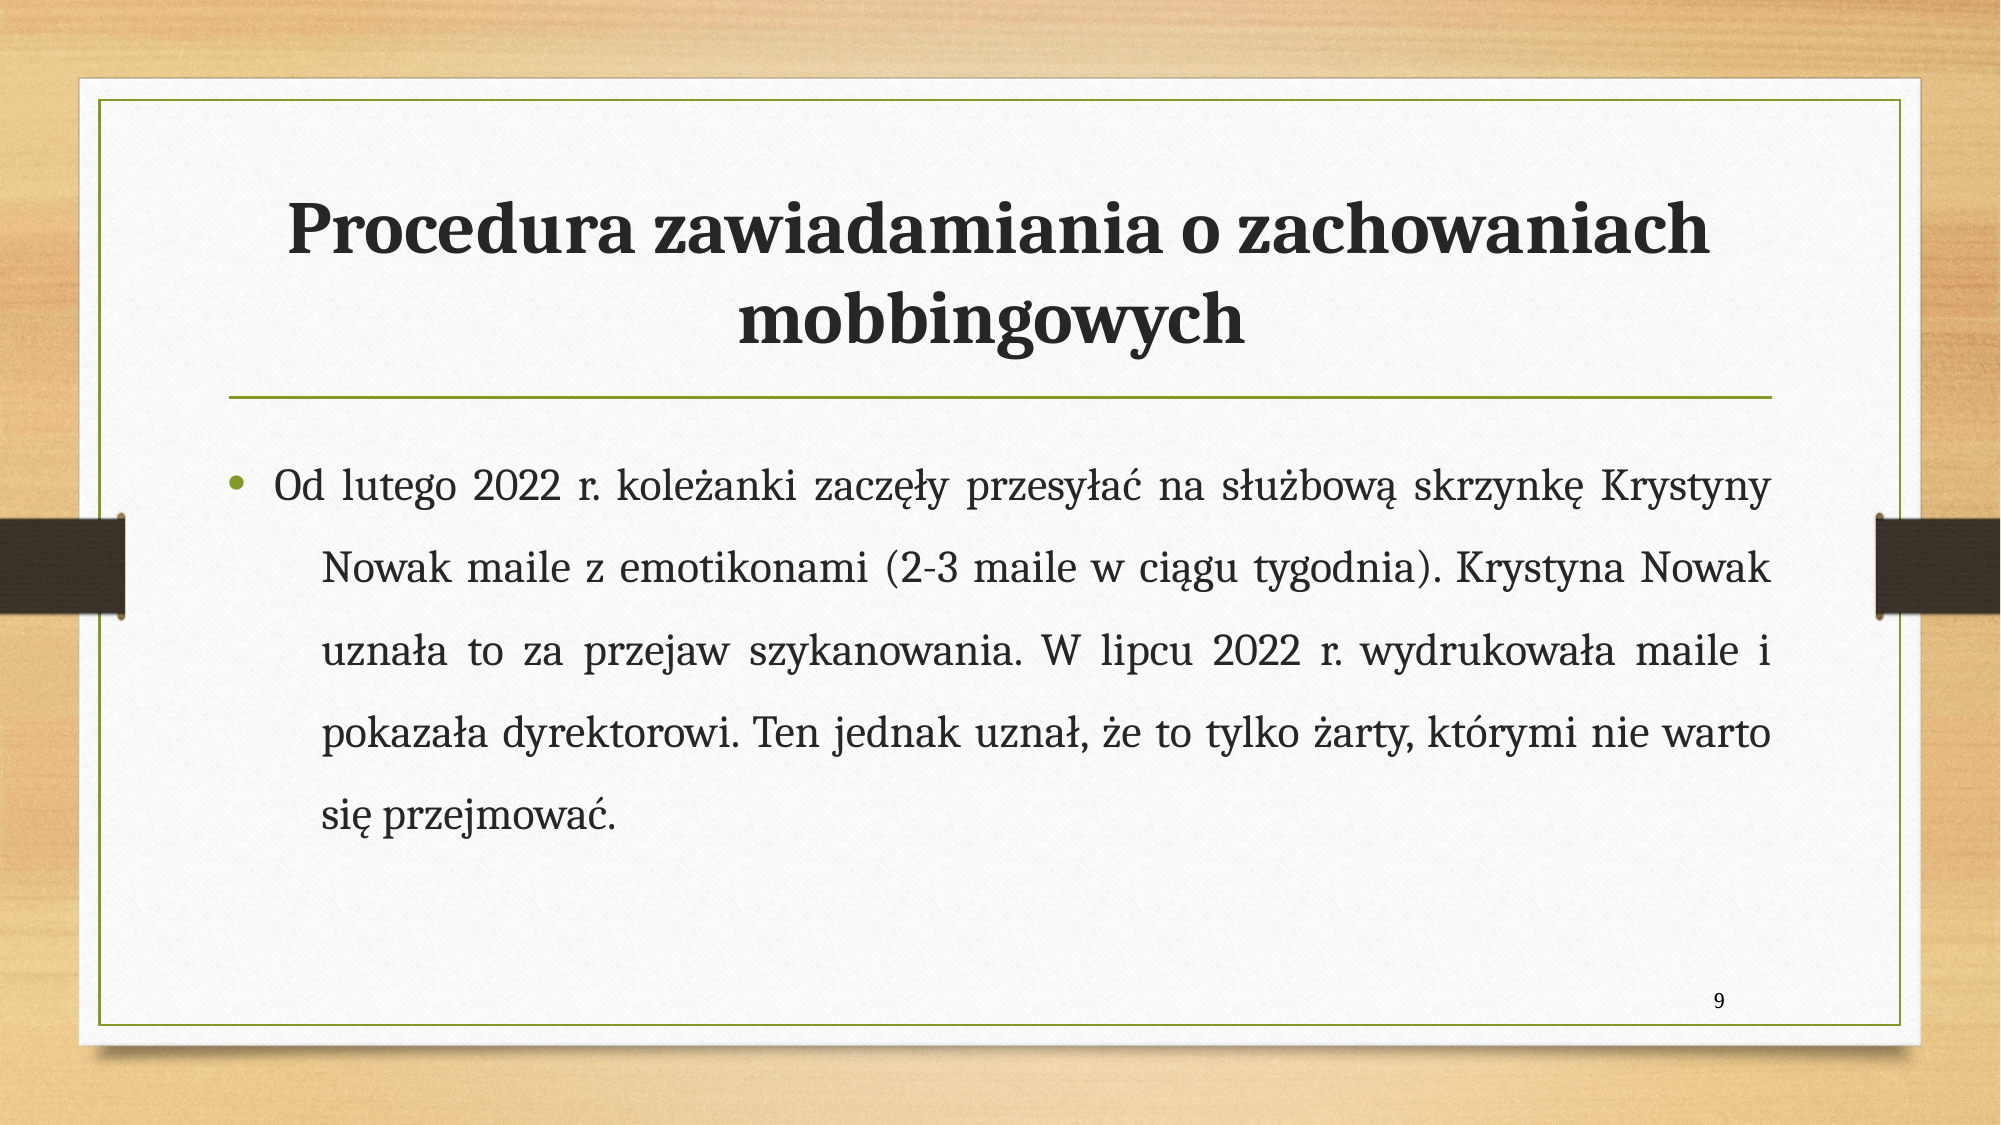

# Procedura zawiadamiania o zachowaniach mobbingowych
Od lutego 2022 r. koleżanki zaczęły przesyłać na służbową skrzynkę Krystyny Nowak maile z emotikonami (2-3 maile w ciągu tygodnia). Krystyna Nowak uznała to za przejaw szykanowania. W lipcu 2022 r. wydrukowała maile i pokazała dyrektorowi. Ten jednak uznał, że to tylko żarty, którymi nie warto się przejmować.